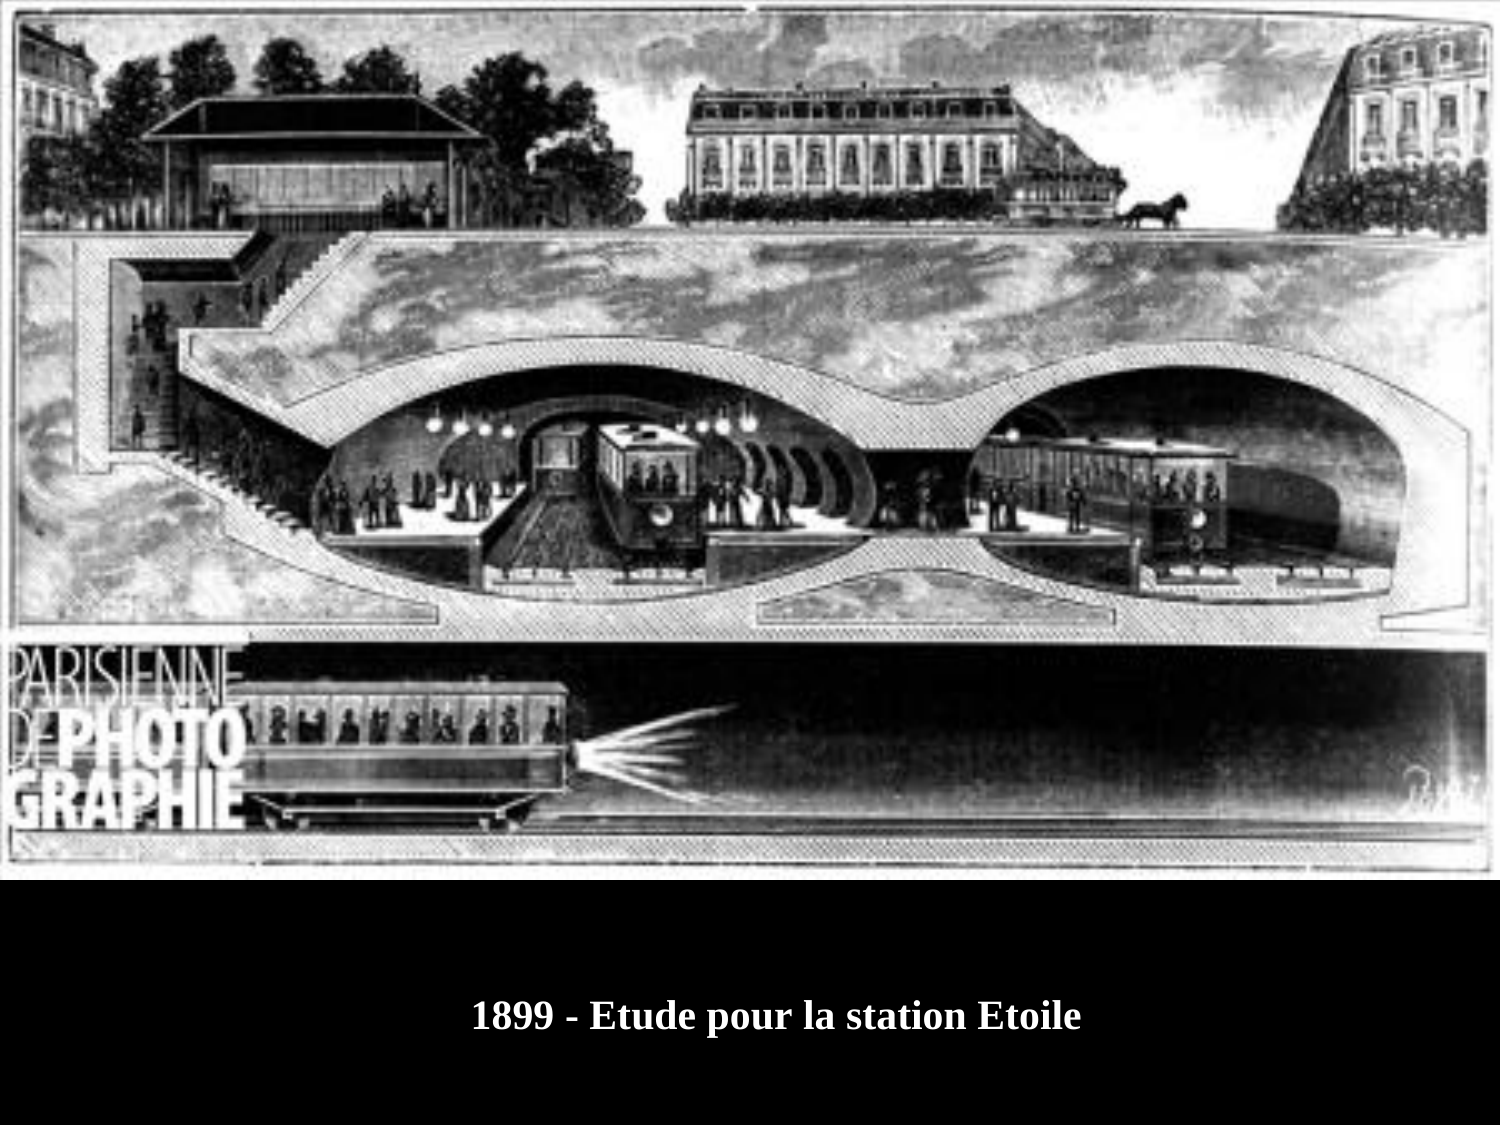

1899 - Etude pour la station Etoile